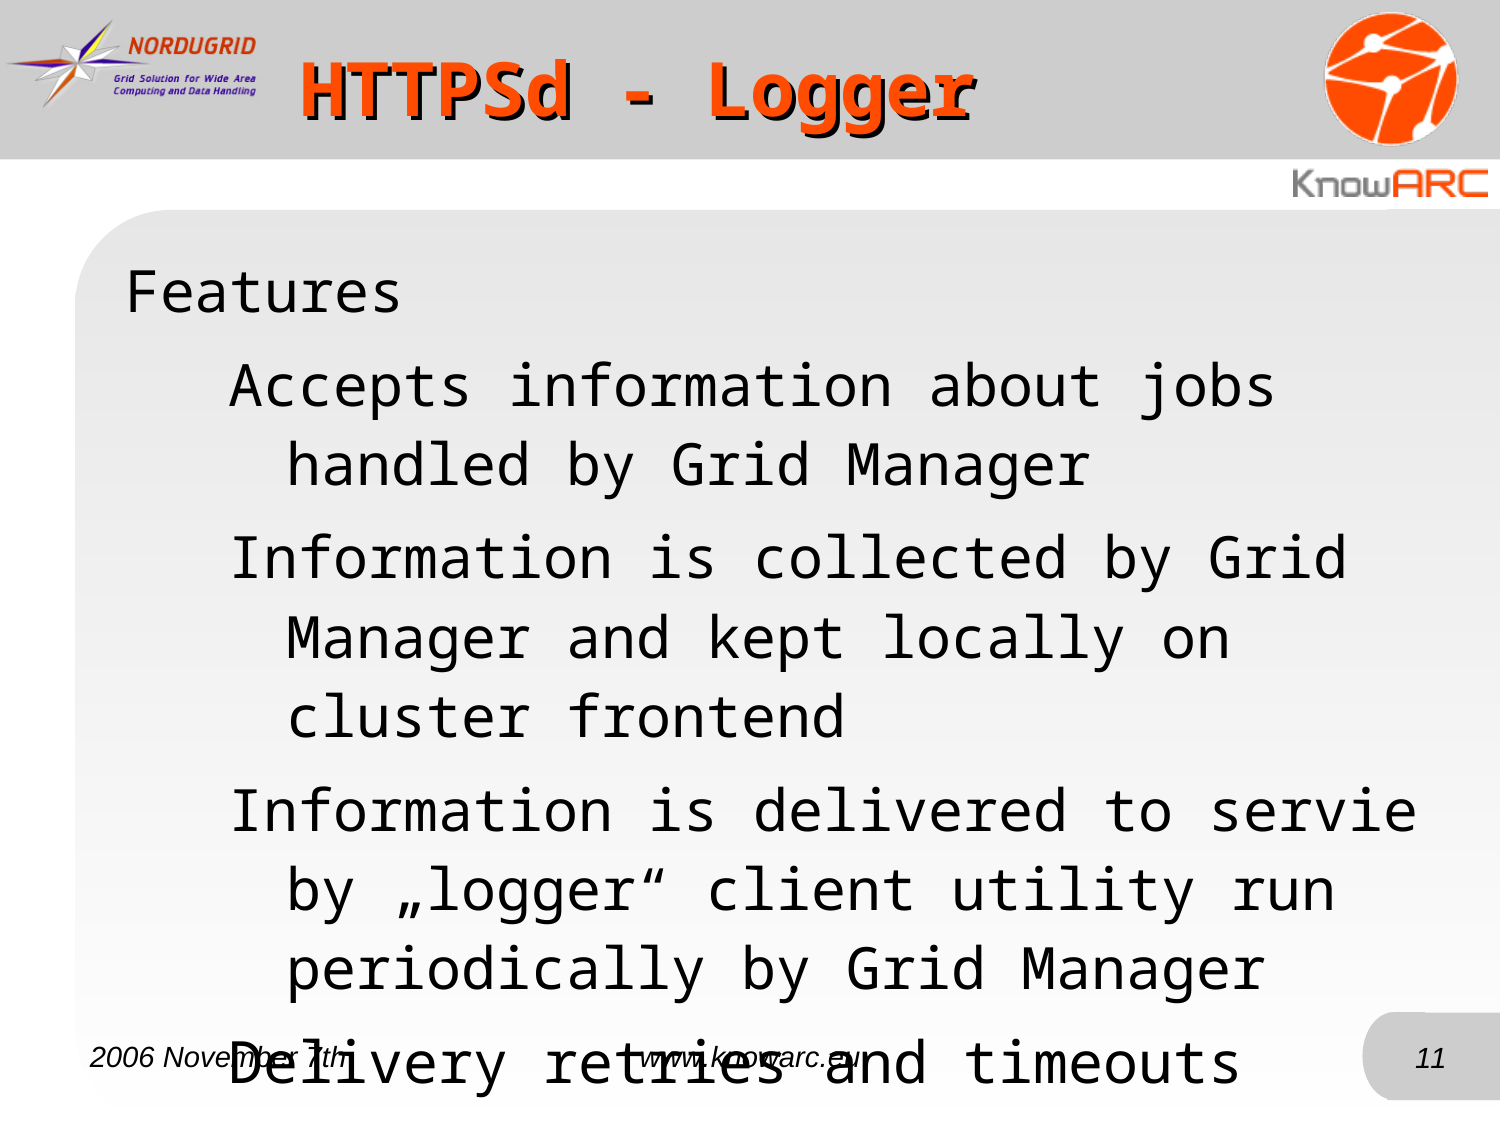

# HTTPSd - Logger
Features
Accepts information about jobs handled by Grid Manager
Information is collected by Grid Manager and kept locally on cluster frontend
Information is delivered to servie by „logger“ client utility run periodically by Grid Manager
Delivery retries and timeouts
www.knowarc.eu
11